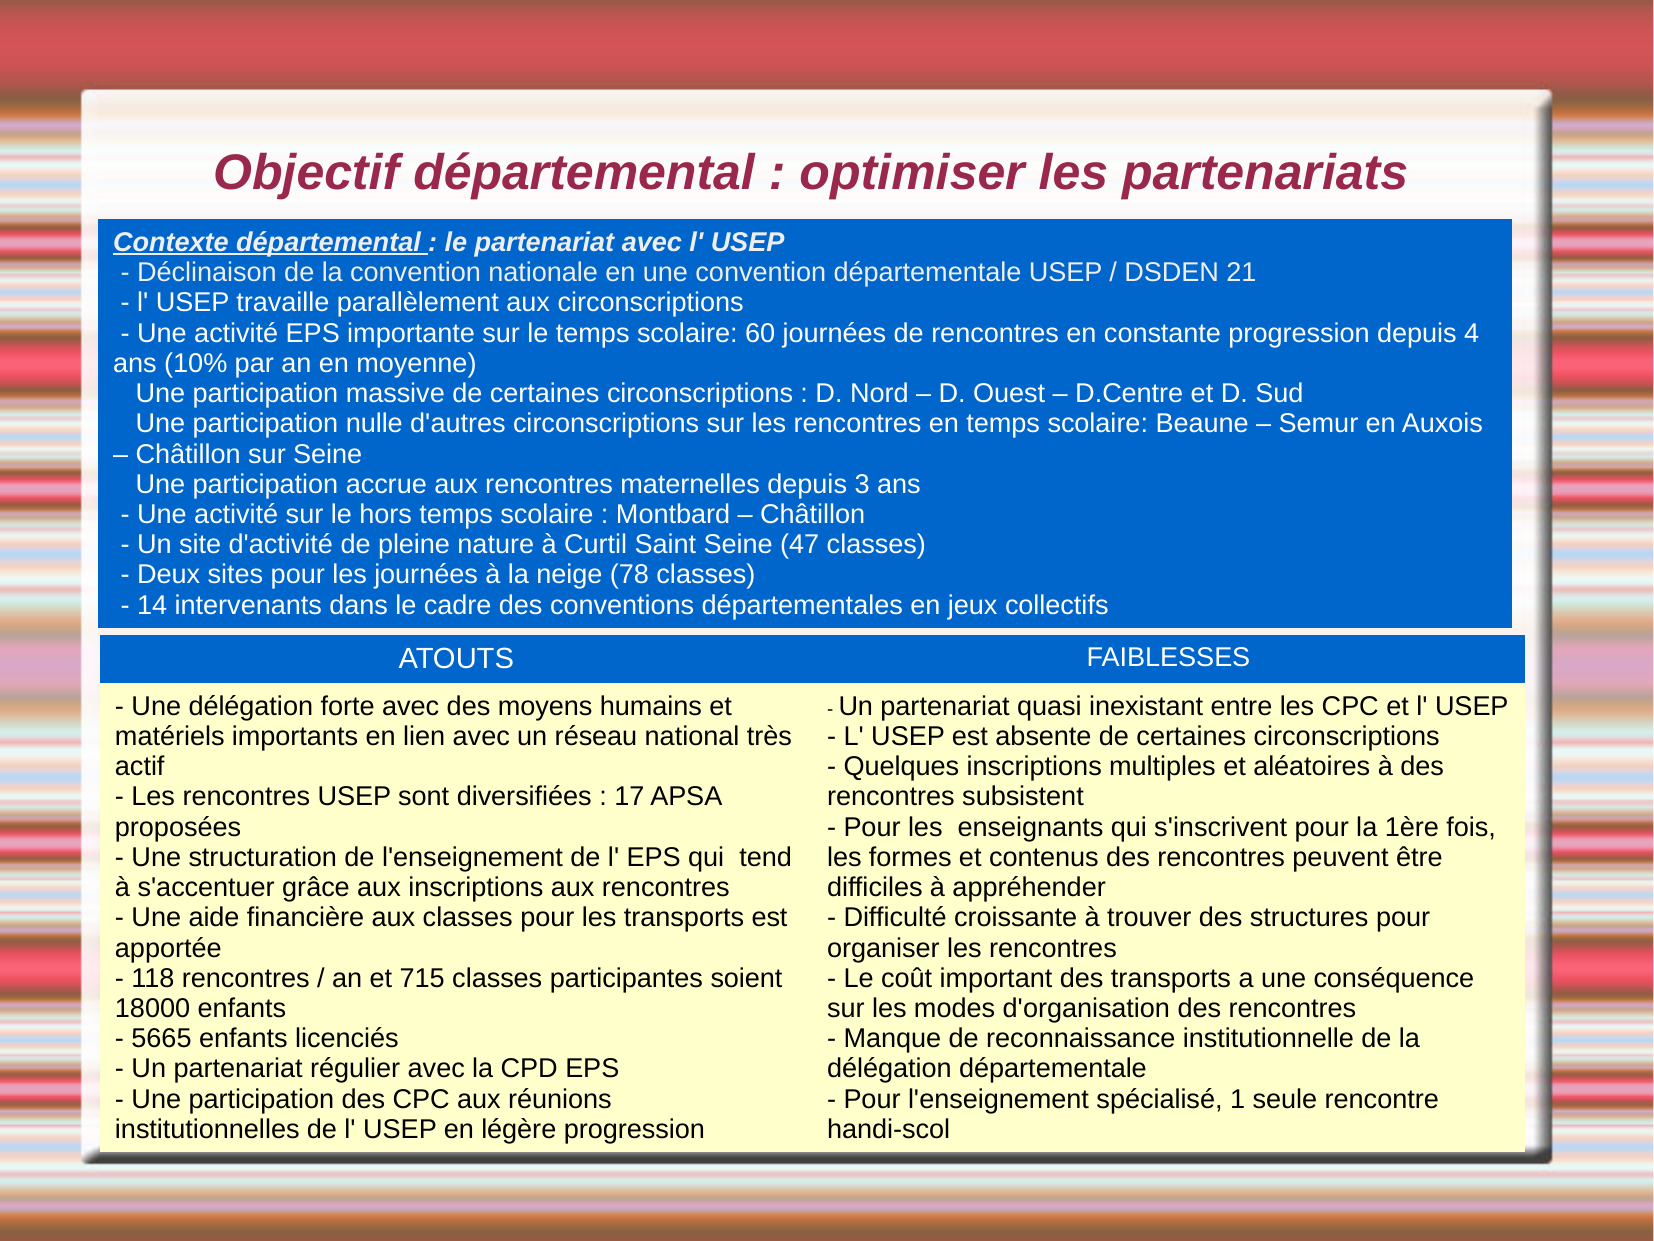

# Objectif départemental : optimiser les partenariats
| Contexte départemental : le partenariat avec l' USEP - Déclinaison de la convention nationale en une convention départementale USEP / DSDEN 21 - l' USEP travaille parallèlement aux circonscriptions - Une activité EPS importante sur le temps scolaire: 60 journées de rencontres en constante progression depuis 4 ans (10% par an en moyenne) Une participation massive de certaines circonscriptions : D. Nord – D. Ouest – D.Centre et D. Sud Une participation nulle d'autres circonscriptions sur les rencontres en temps scolaire: Beaune – Semur en Auxois – Châtillon sur Seine Une participation accrue aux rencontres maternelles depuis 3 ans - Une activité sur le hors temps scolaire : Montbard – Châtillon - Un site d'activité de pleine nature à Curtil Saint Seine (47 classes) - Deux sites pour les journées à la neige (78 classes) - 14 intervenants dans le cadre des conventions départementales en jeux collectifs |
| --- |
| ATOUTS | FAIBLESSES |
| --- | --- |
| - Une délégation forte avec des moyens humains et matériels importants en lien avec un réseau national très actif  - Les rencontres USEP sont diversifiées : 17 APSA proposées - Une structuration de l'enseignement de l' EPS qui tend à s'accentuer grâce aux inscriptions aux rencontres - Une aide financière aux classes pour les transports est apportée - 118 rencontres / an et 715 classes participantes soient 18000 enfants - 5665 enfants licenciés - Un partenariat régulier avec la CPD EPS - Une participation des CPC aux réunions institutionnelles de l' USEP en légère progression | - Un partenariat quasi inexistant entre les CPC et l' USEP - L' USEP est absente de certaines circonscriptions - Quelques inscriptions multiples et aléatoires à des rencontres subsistent - Pour les enseignants qui s'inscrivent pour la 1ère fois, les formes et contenus des rencontres peuvent être difficiles à appréhender - Difficulté croissante à trouver des structures pour organiser les rencontres - Le coût important des transports a une conséquence sur les modes d'organisation des rencontres - Manque de reconnaissance institutionnelle de la délégation départementale - Pour l'enseignement spécialisé, 1 seule rencontre handi-scol |